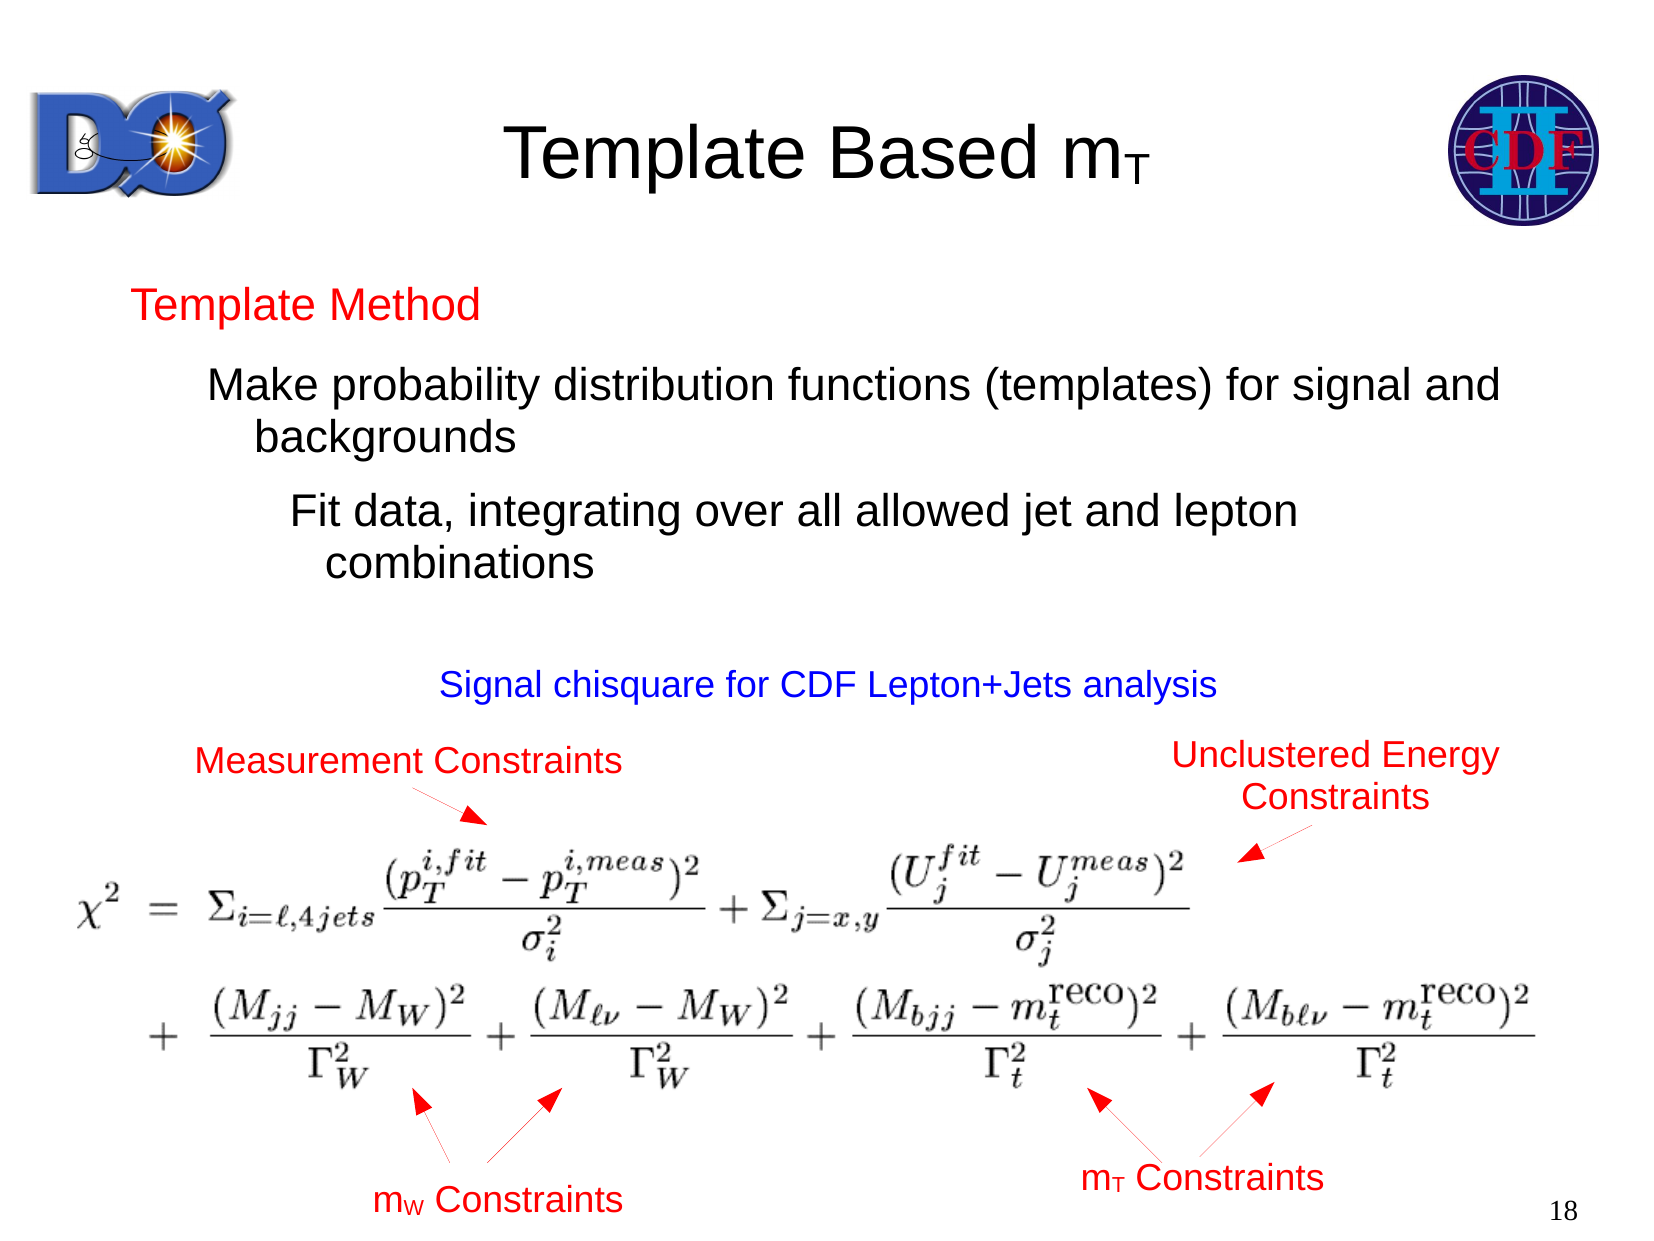

# Template Based mT
Template Method
Make probability distribution functions (templates) for signal and backgrounds
Fit data, integrating over all allowed jet and lepton combinations
Signal chisquare for CDF Lepton+Jets analysis
Unclustered Energy Constraints
Measurement Constraints
mT Constraints
mW Constraints
18